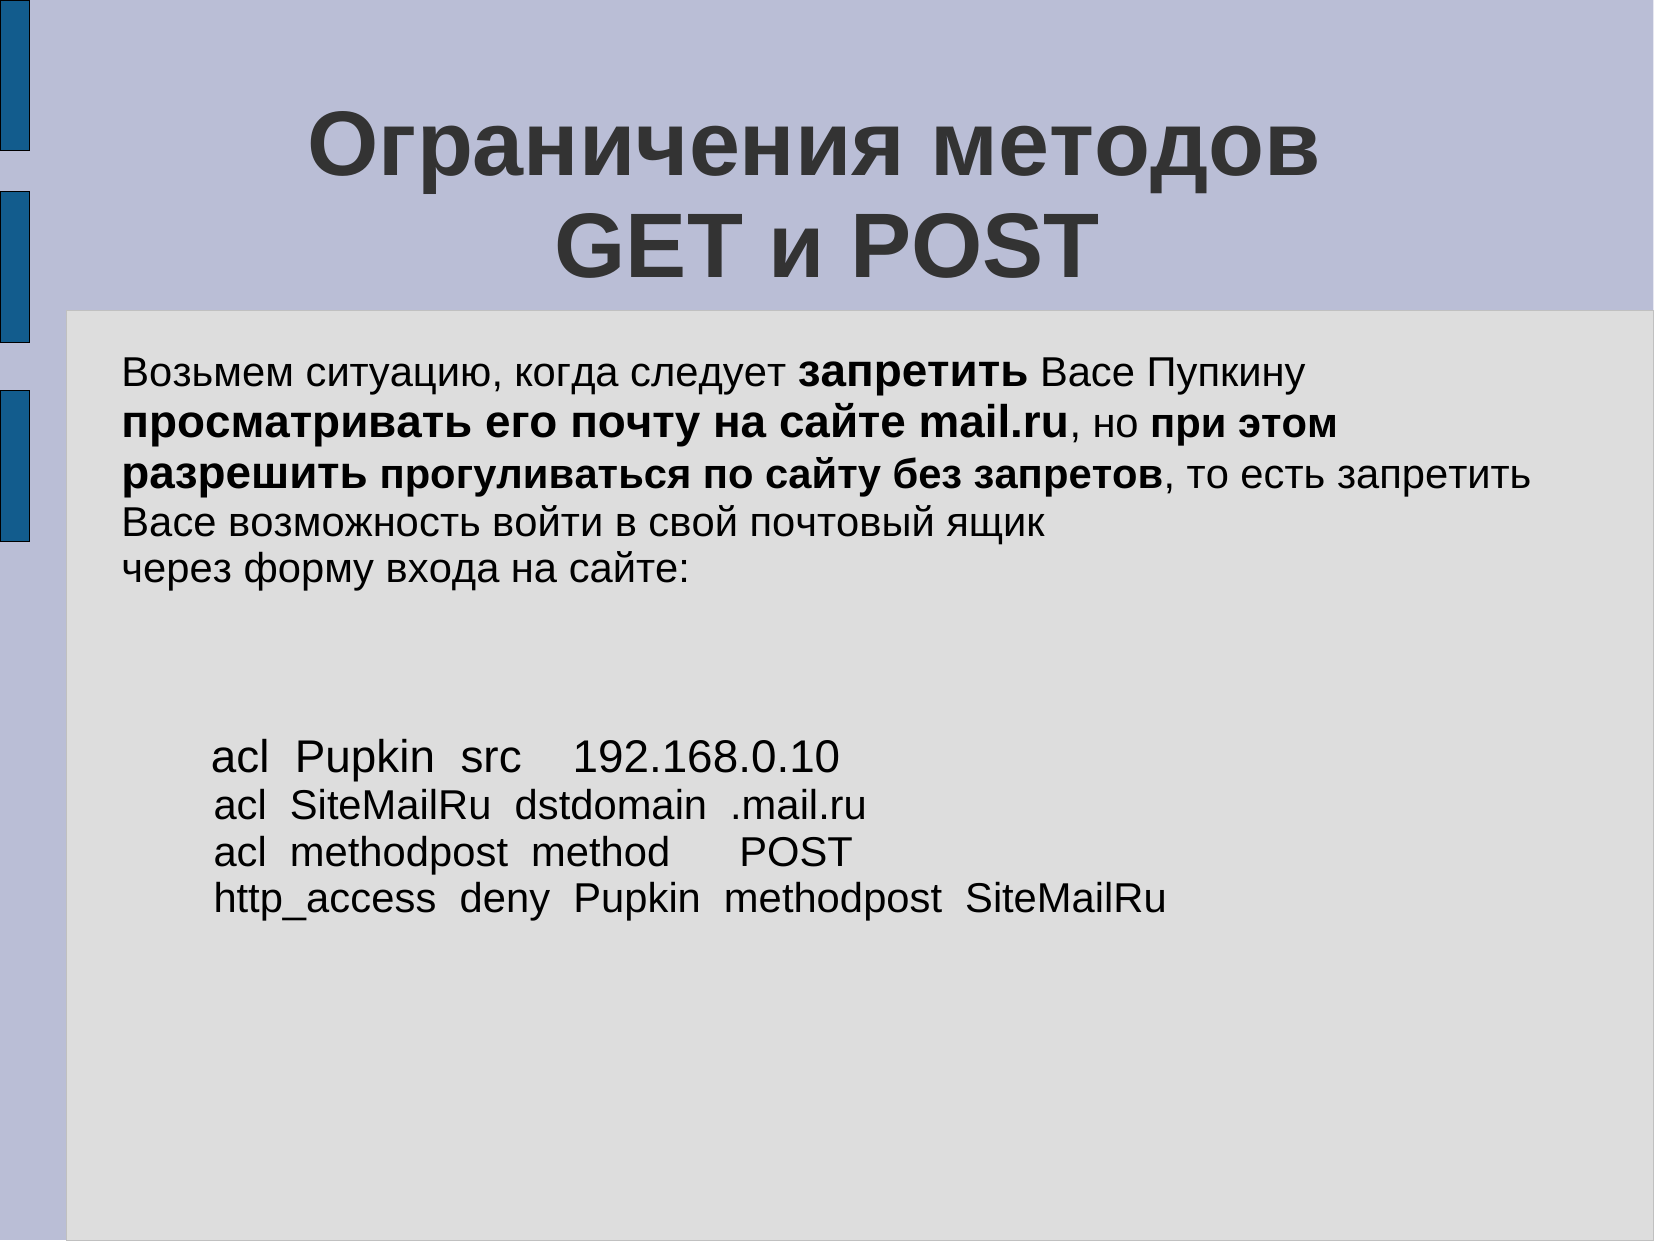

# Ограничения методов GET и POST
Возьмем ситуацию, когда следует запретить Васе Пупкину просматривать его почту на сайте mail.ru, но при этом разрешить прогуливаться по сайту без запретов, то есть запретить Васе возможность войти в свой почтовый ящик
через форму входа на сайте:
 acl Pupkin src 192.168.0.10
 acl SiteMailRu dstdomain .mail.ru
 acl methodpost method POST
 http_access deny Pupkin methodpost SiteMailRu